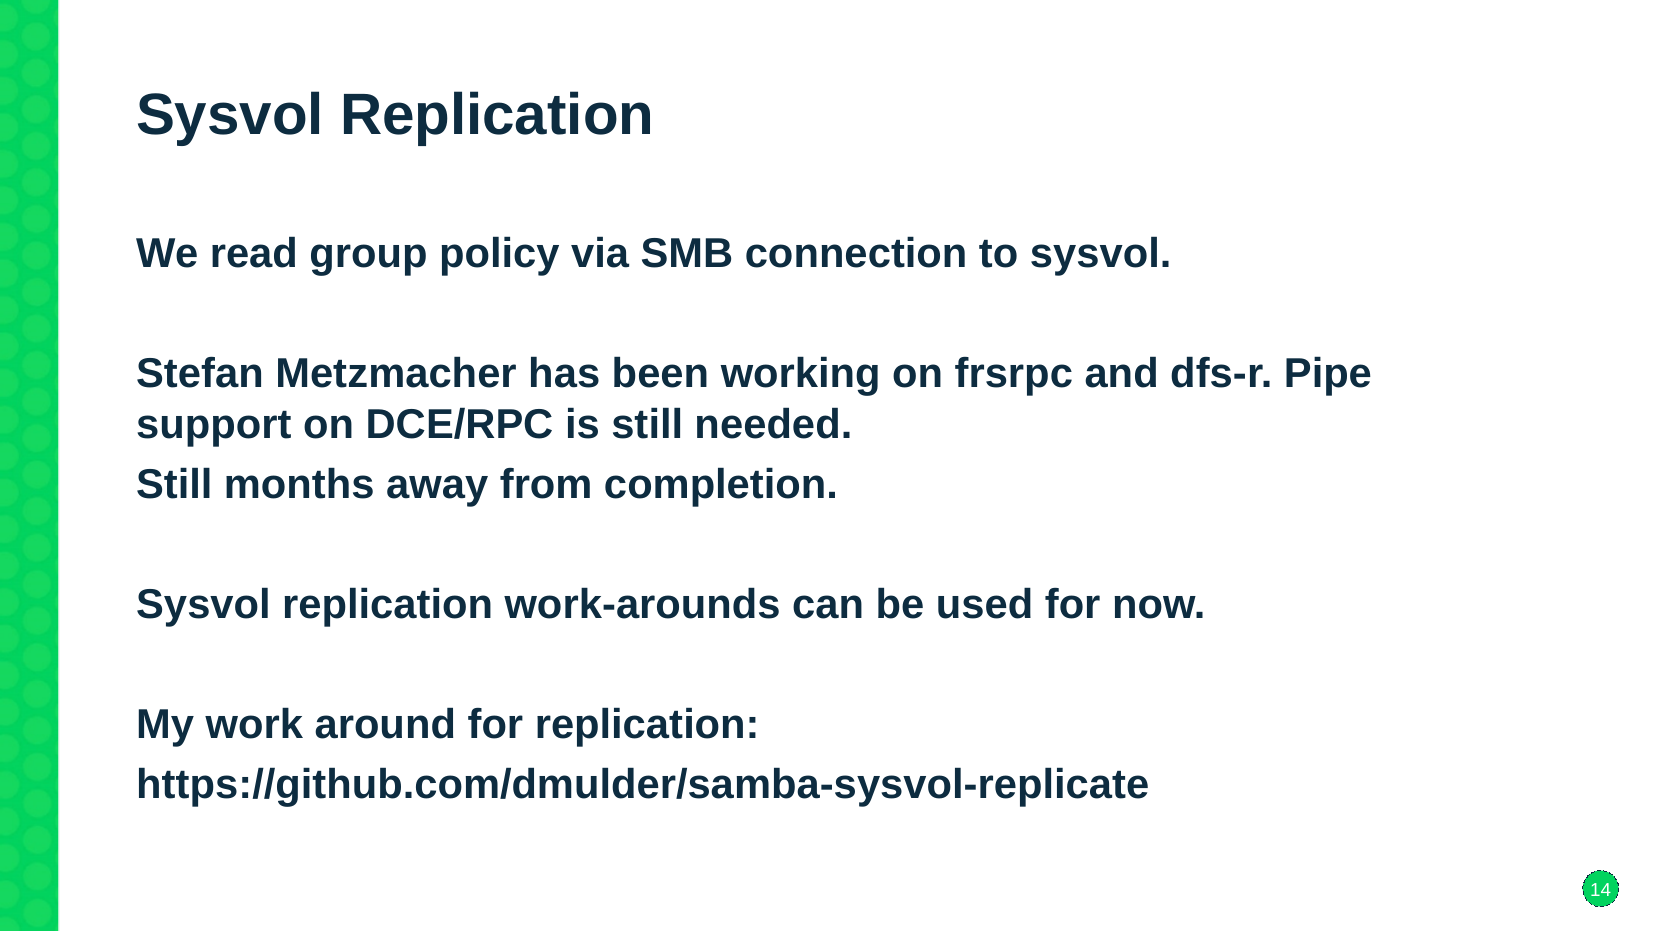

# Sysvol Replication
We read group policy via SMB connection to sysvol.
Stefan Metzmacher has been working on frsrpc and dfs-r. Pipe support on DCE/RPC is still needed.
Still months away from completion.
Sysvol replication work-arounds can be used for now.
My work around for replication:
https://github.com/dmulder/samba-sysvol-replicate
14